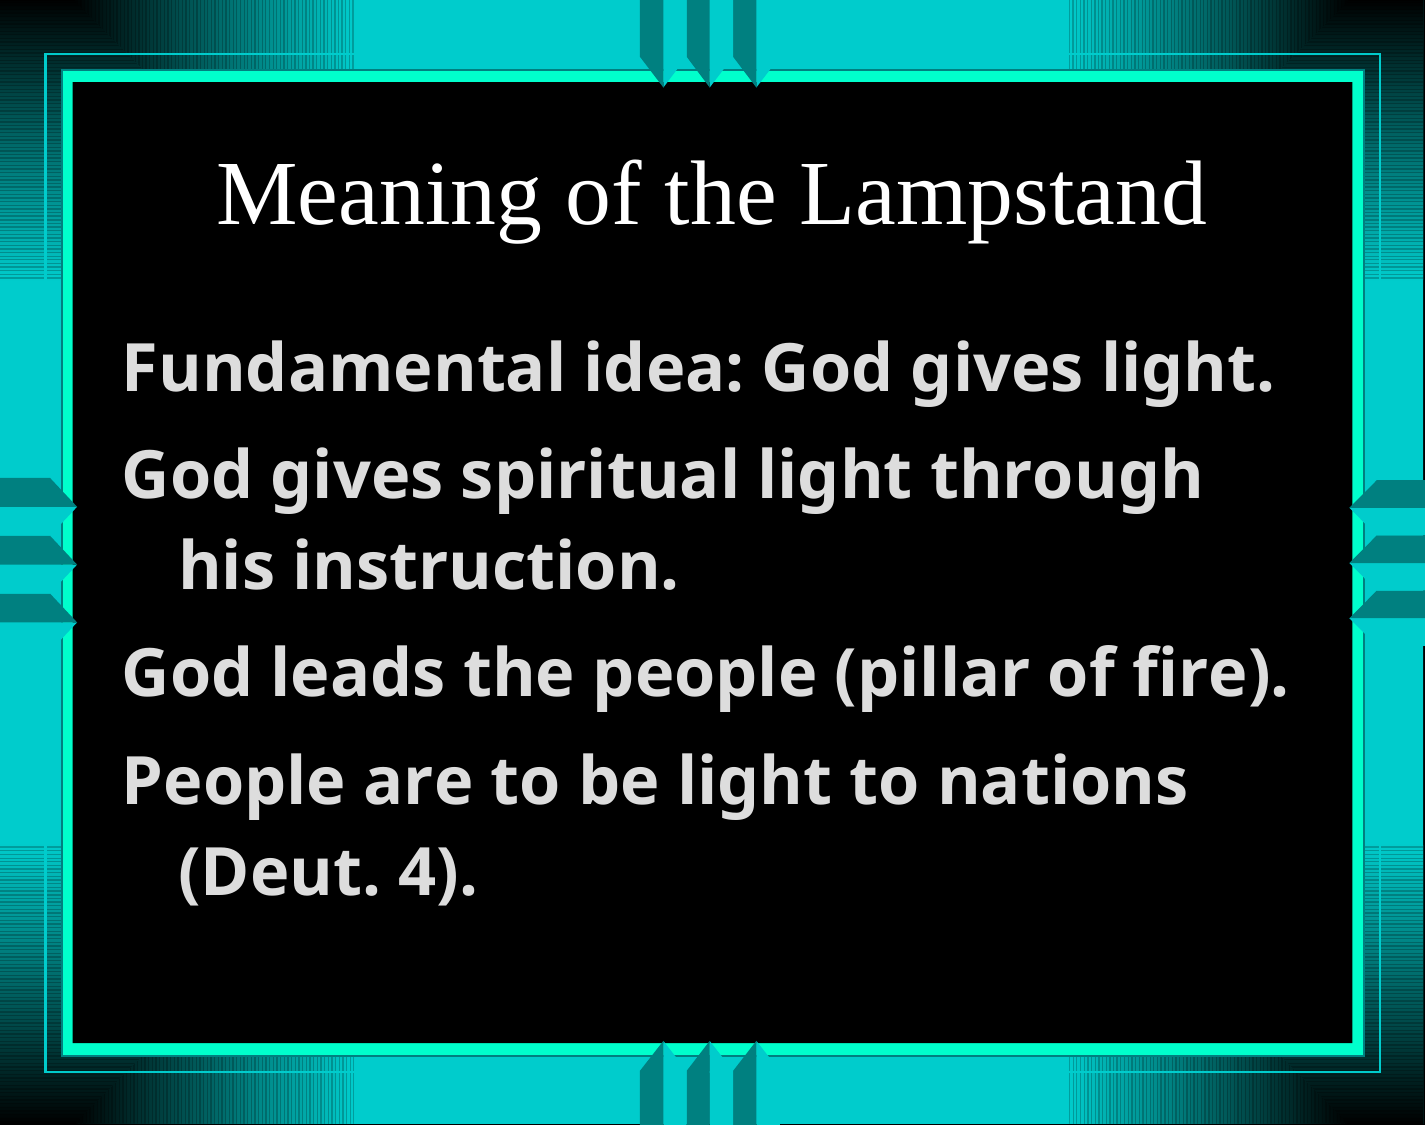

# Meaning of the Lampstand
Fundamental idea: God gives light.
God gives spiritual light through his instruction.
God leads the people (pillar of fire).
People are to be light to nations (Deut. 4).